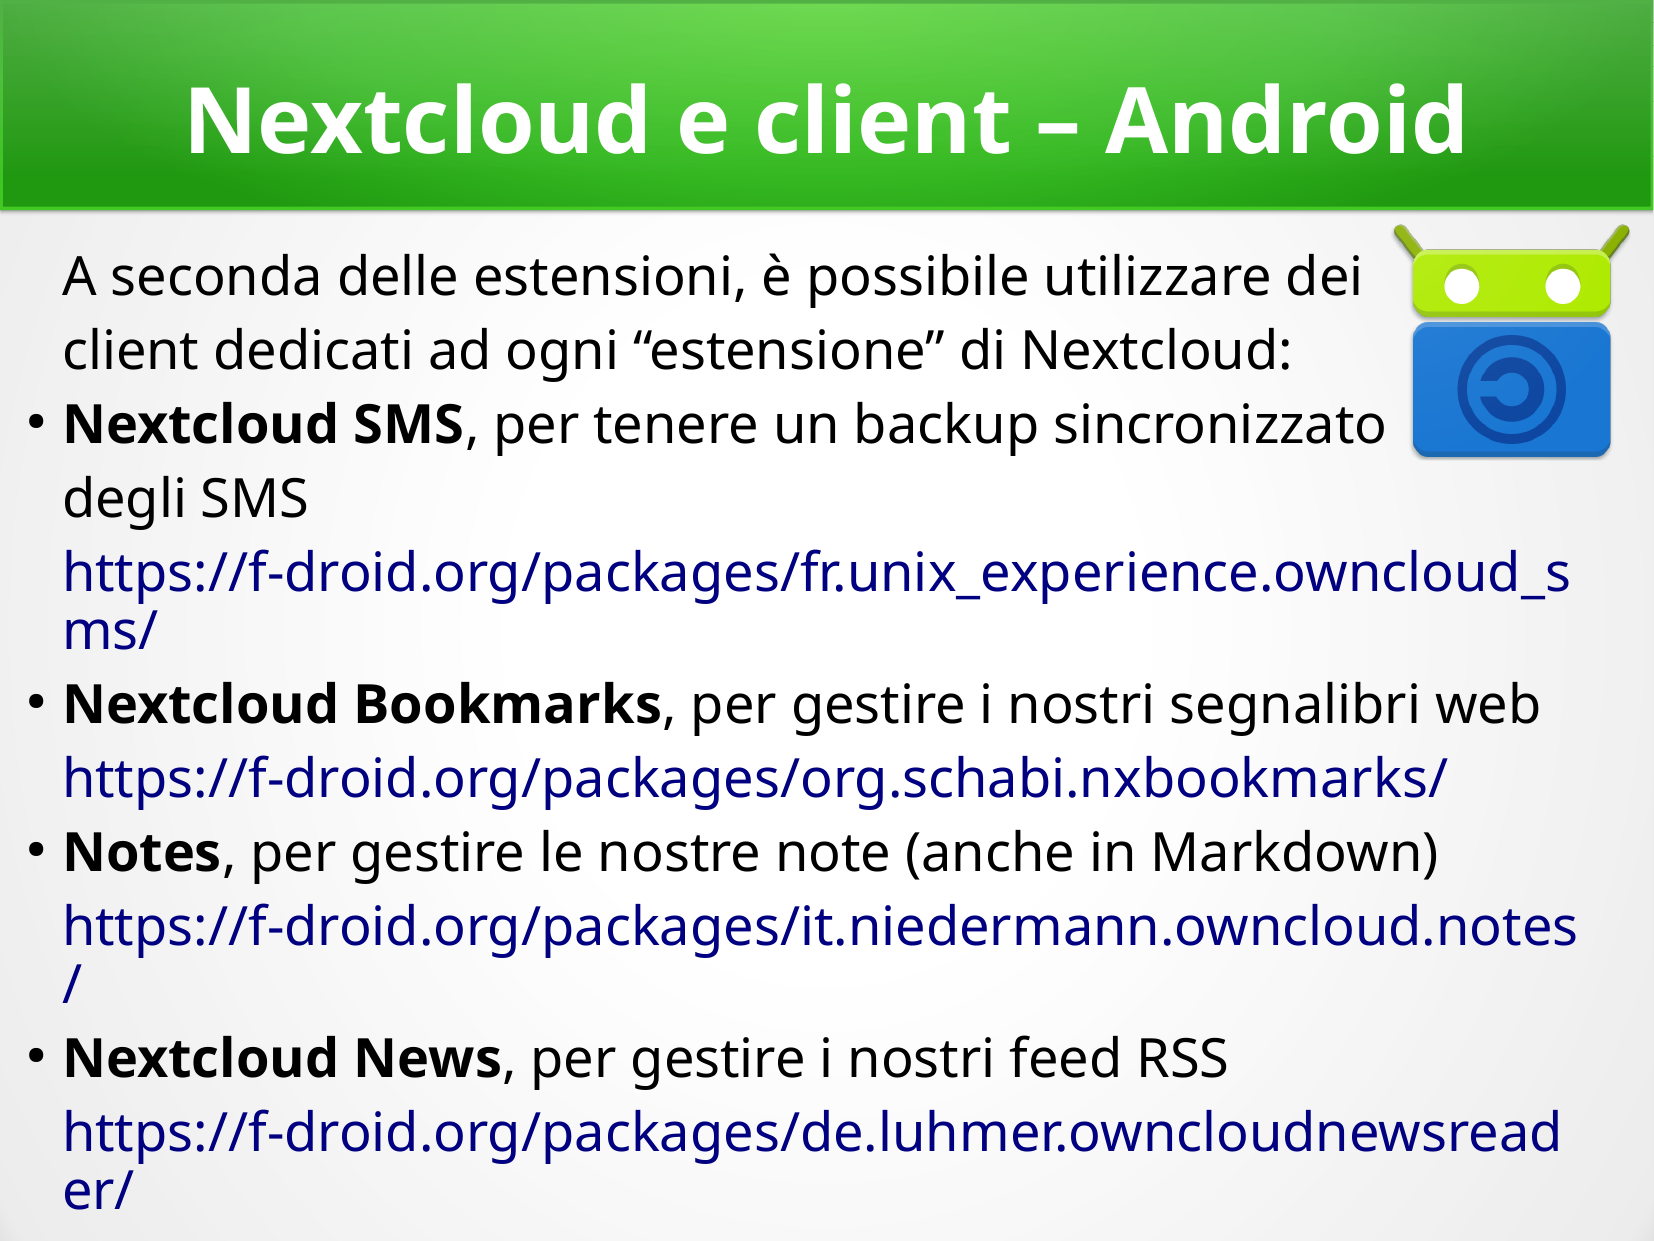

# Nextcloud e client – Android
A seconda delle estensioni, è possibile utilizzare dei
client dedicati ad ogni “estensione” di Nextcloud:
Nextcloud SMS, per tenere un backup sincronizzato
degli SMS
https://f-droid.org/packages/fr.unix_experience.owncloud_sms/
Nextcloud Bookmarks, per gestire i nostri segnalibri web
https://f-droid.org/packages/org.schabi.nxbookmarks/
Notes, per gestire le nostre note (anche in Markdown)
https://f-droid.org/packages/it.niedermann.owncloud.notes/
Nextcloud News, per gestire i nostri feed RSS
https://f-droid.org/packages/de.luhmer.owncloudnewsreader/
OCReader, un’altro gestore di feed RSS per Nextcloud
https://f-droid.org/packages/email.schaal.ocreader/